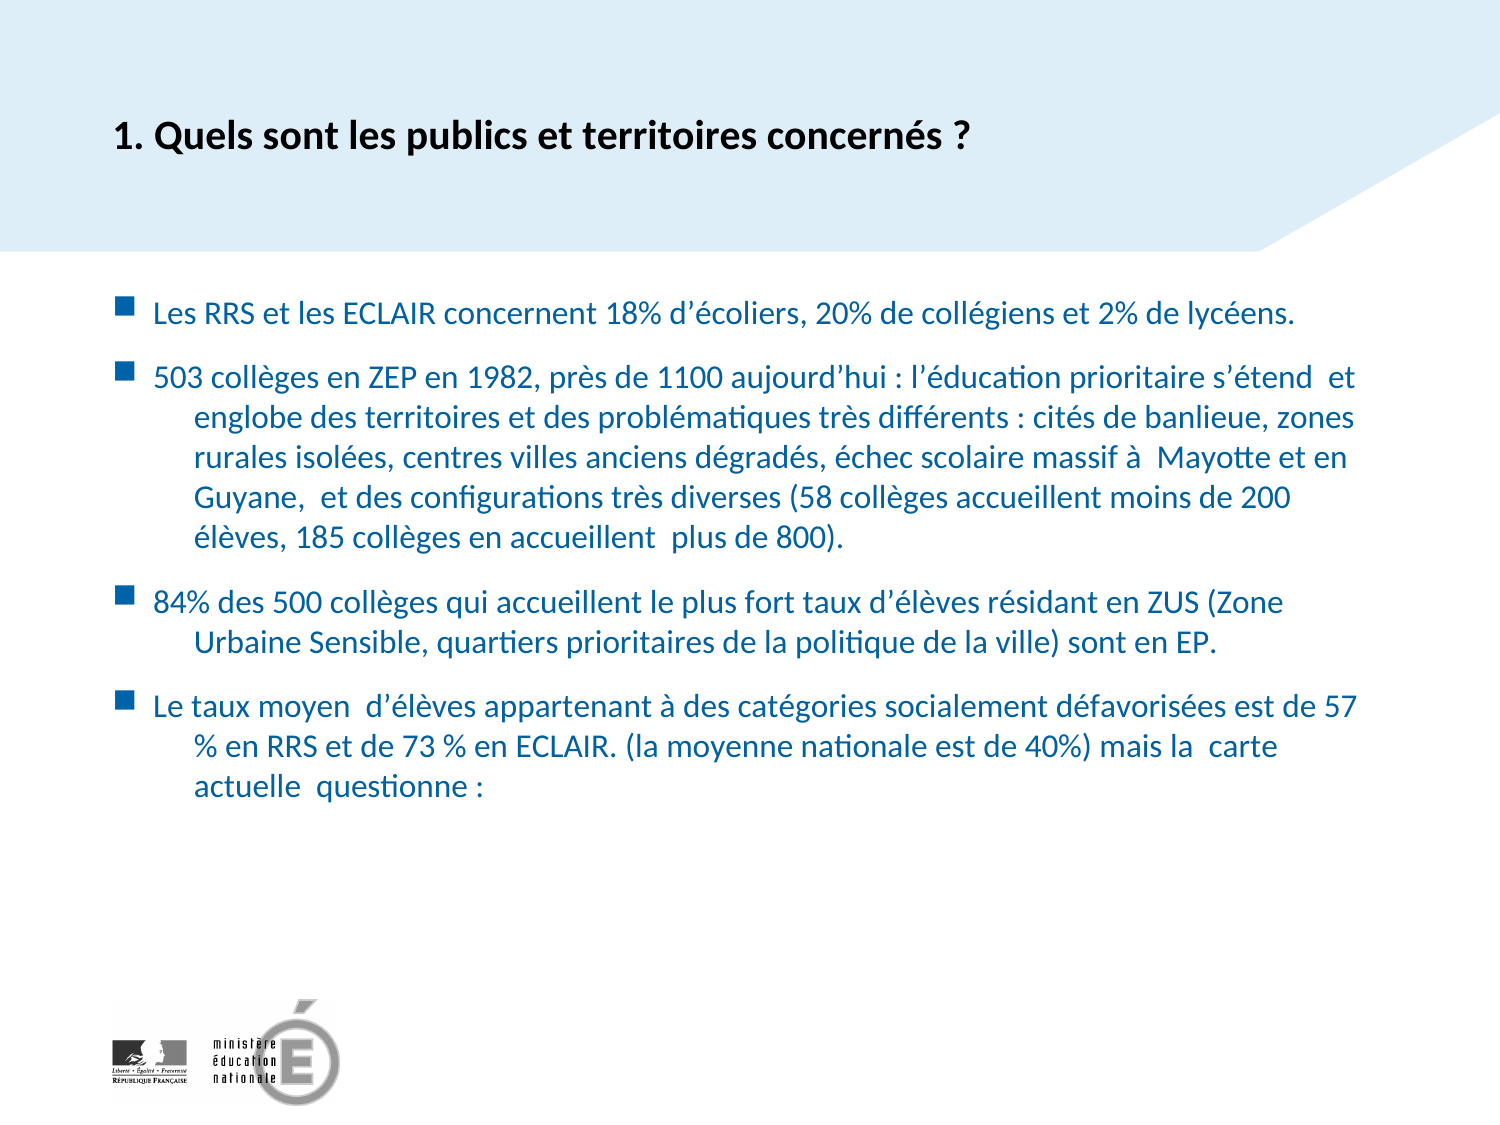

# 1. Quels sont les publics et territoires concernés ?
Les RRS et les ECLAIR concernent 18% d’écoliers, 20% de collégiens et 2% de lycéens.
503 collèges en ZEP en 1982, près de 1100 aujourd’hui : l’éducation prioritaire s’étend et englobe des territoires et des problématiques très différents : cités de banlieue, zones rurales isolées, centres villes anciens dégradés, échec scolaire massif à Mayotte et en Guyane, et des configurations très diverses (58 collèges accueillent moins de 200 élèves, 185 collèges en accueillent plus de 800).
84% des 500 collèges qui accueillent le plus fort taux d’élèves résidant en ZUS (Zone Urbaine Sensible, quartiers prioritaires de la politique de la ville) sont en EP.
Le taux moyen d’élèves appartenant à des catégories socialement défavorisées est de 57 % en RRS et de 73 % en ECLAIR. (la moyenne nationale est de 40%) mais la carte actuelle questionne :